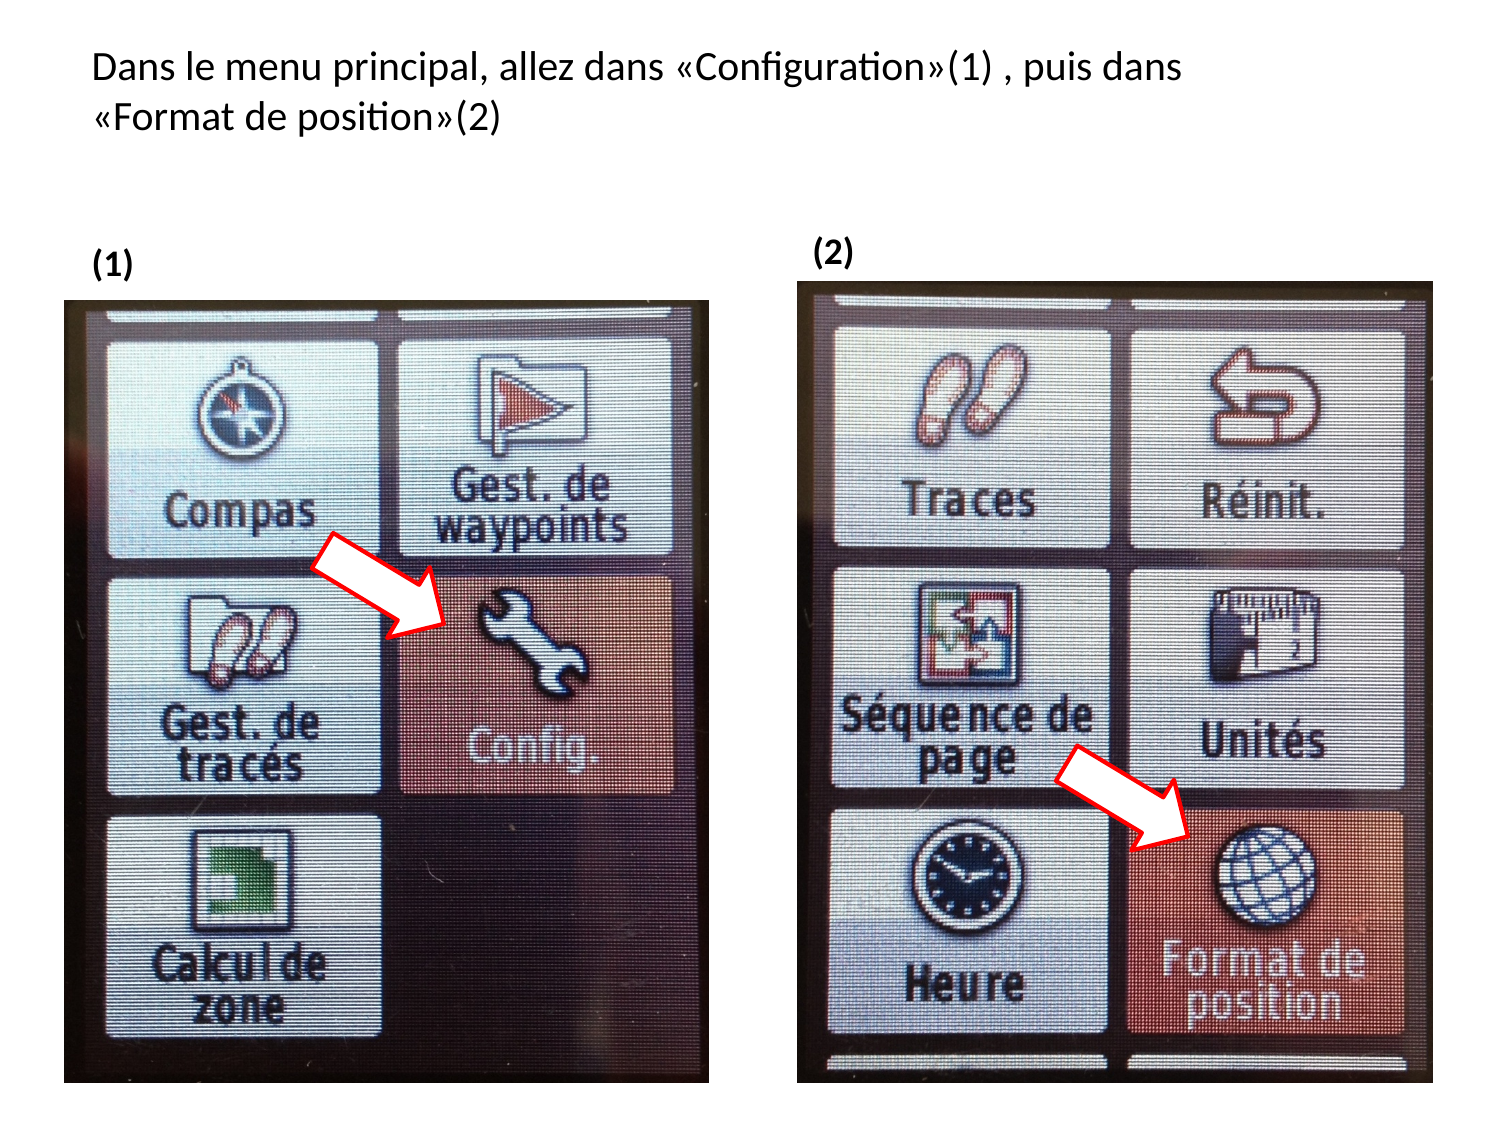

Dans le menu principal, allez dans «Configuration»(1) , puis dans «Format de position»(2)
(2)
(1)